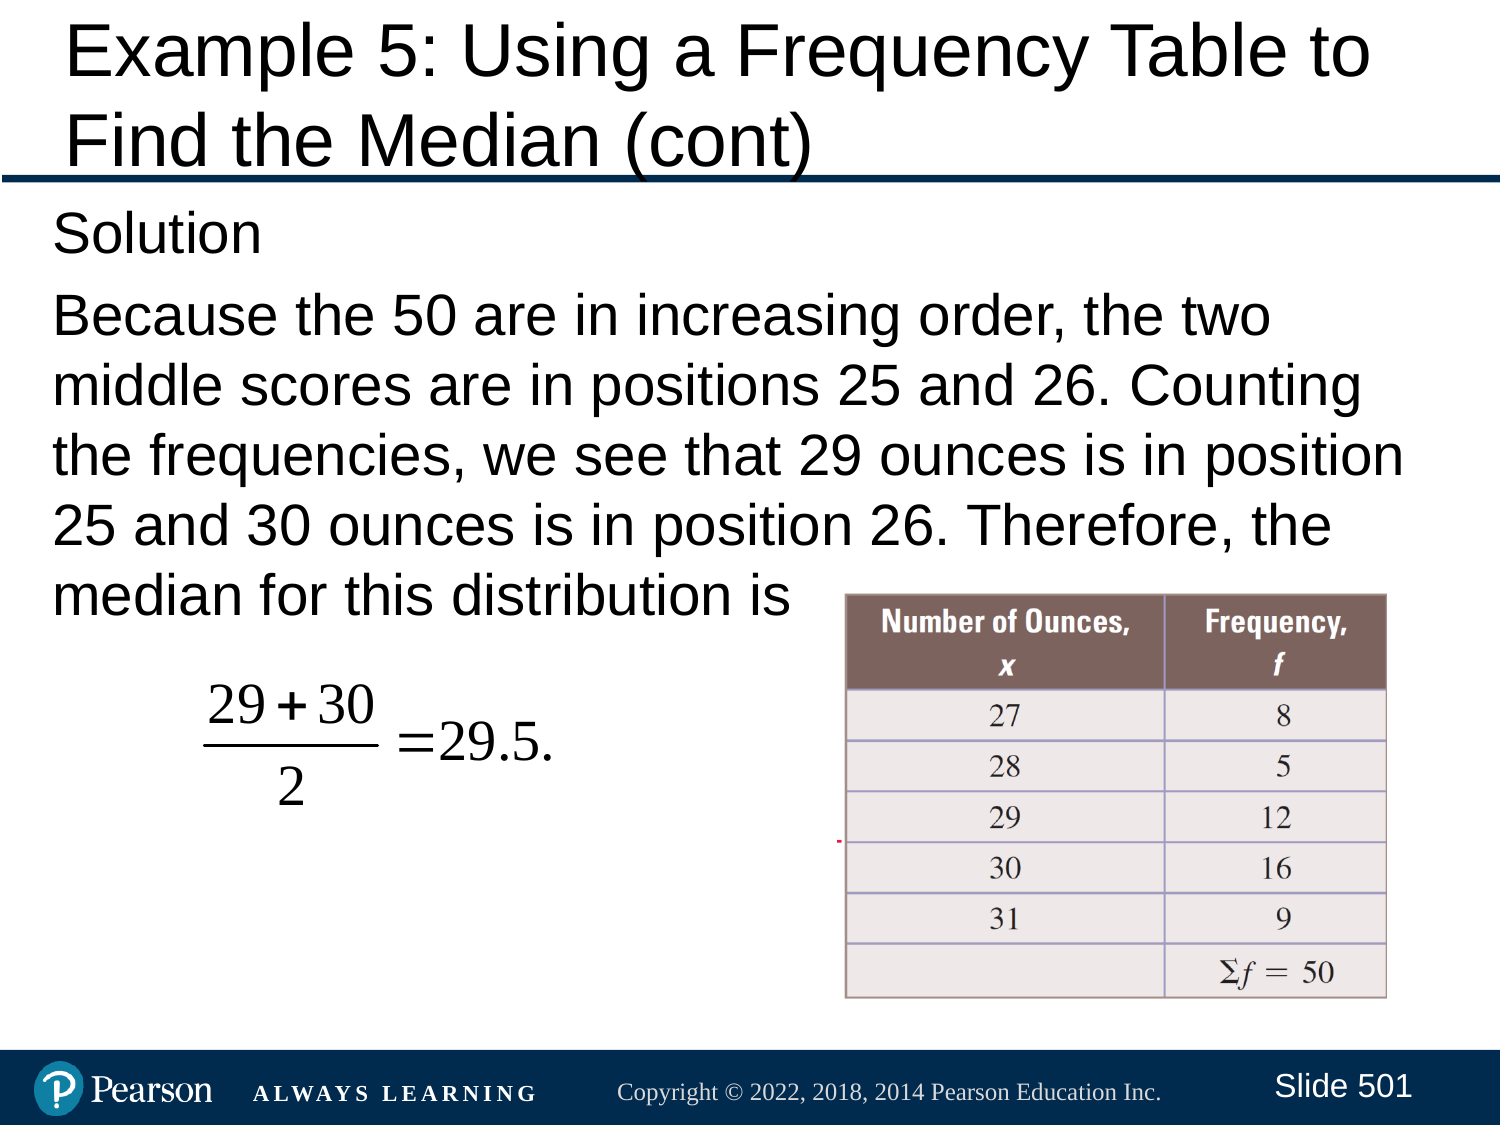

# Example 5: Using a Frequency Table to Find the Median (cont)
Solution
Because the 50 are in increasing order, the two middle scores are in positions 25 and 26. Counting the frequencies, we see that 29 ounces is in position 25 and 30 ounces is in position 26. Therefore, the median for this distribution is